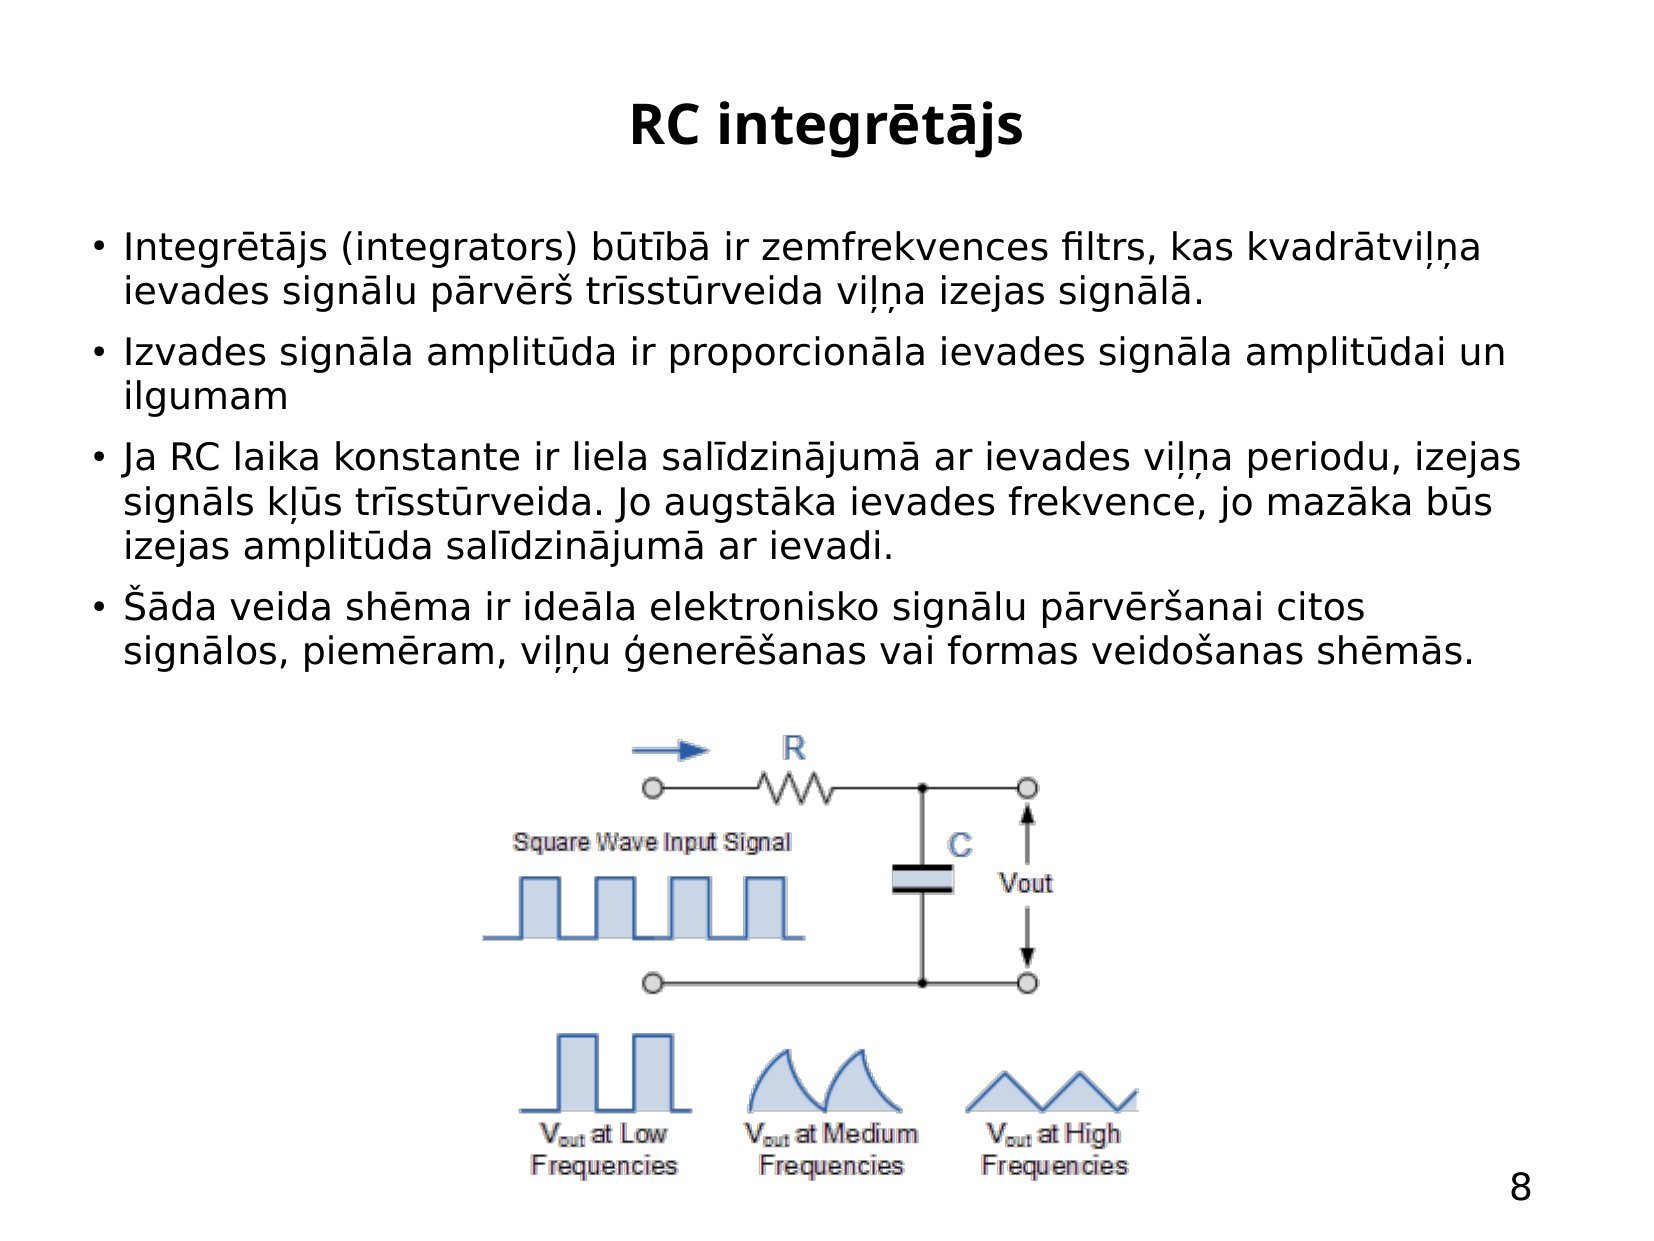

# RC integrētājs
Integrētājs (integrators) būtībā ir zemfrekvences filtrs, kas kvadrātviļņa ievades signālu pārvērš trīsstūrveida viļņa izejas signālā.
Izvades signāla amplitūda ir proporcionāla ievades signāla amplitūdai un ilgumam
Ja RC laika konstante ir liela salīdzinājumā ar ievades viļņa periodu, izejas signāls kļūs trīsstūrveida. Jo augstāka ievades frekvence, jo mazāka būs izejas amplitūda salīdzinājumā ar ievadi.
Šāda veida shēma ir ideāla elektronisko signālu pārvēršanai citos signālos, piemēram, viļņu ģenerēšanas vai formas veidošanas shēmās.